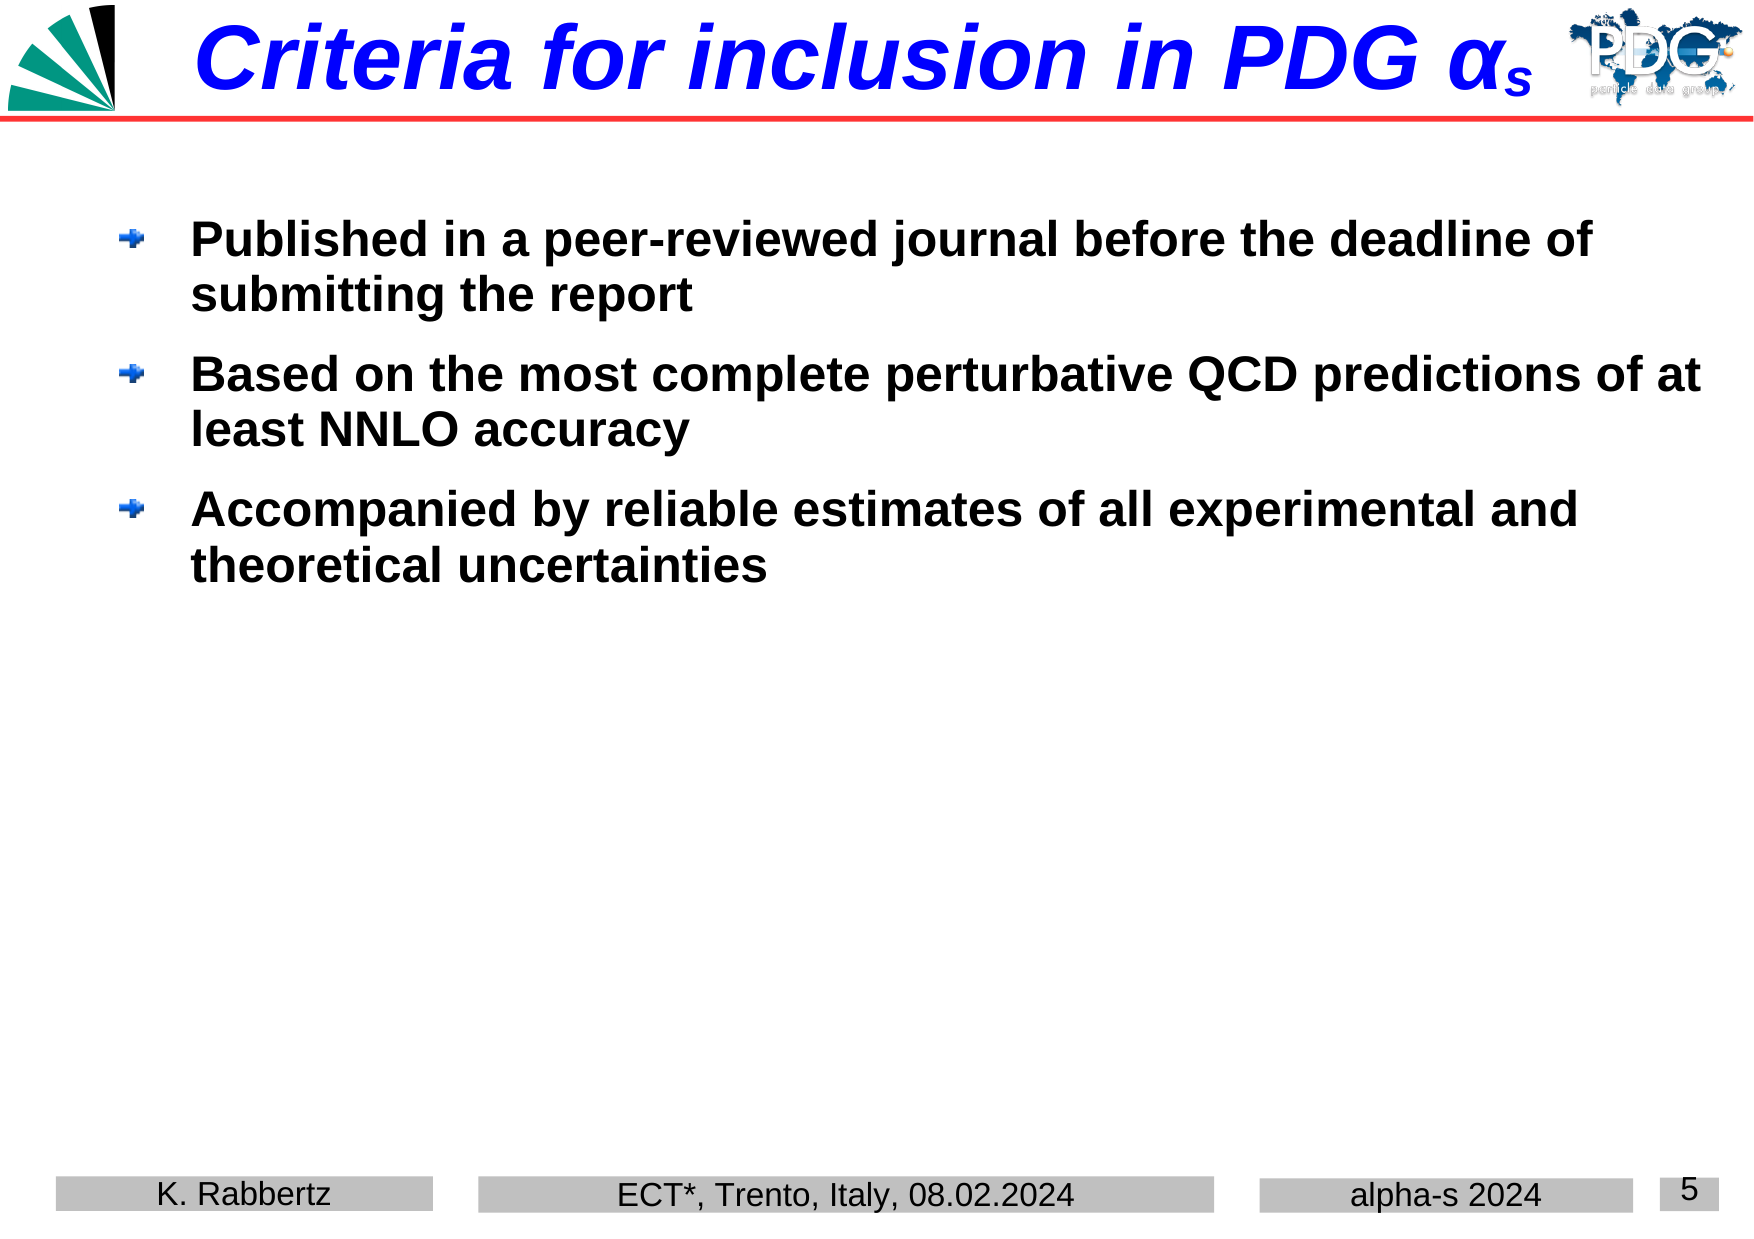

# Criteria for inclusion in PDG αs
Published in a peer-reviewed journal before the deadline of submitting the report
Based on the most complete perturbative QCD predictions of at least NNLO accuracy
Accompanied by reliable estimates of all experimental and theoretical uncertainties